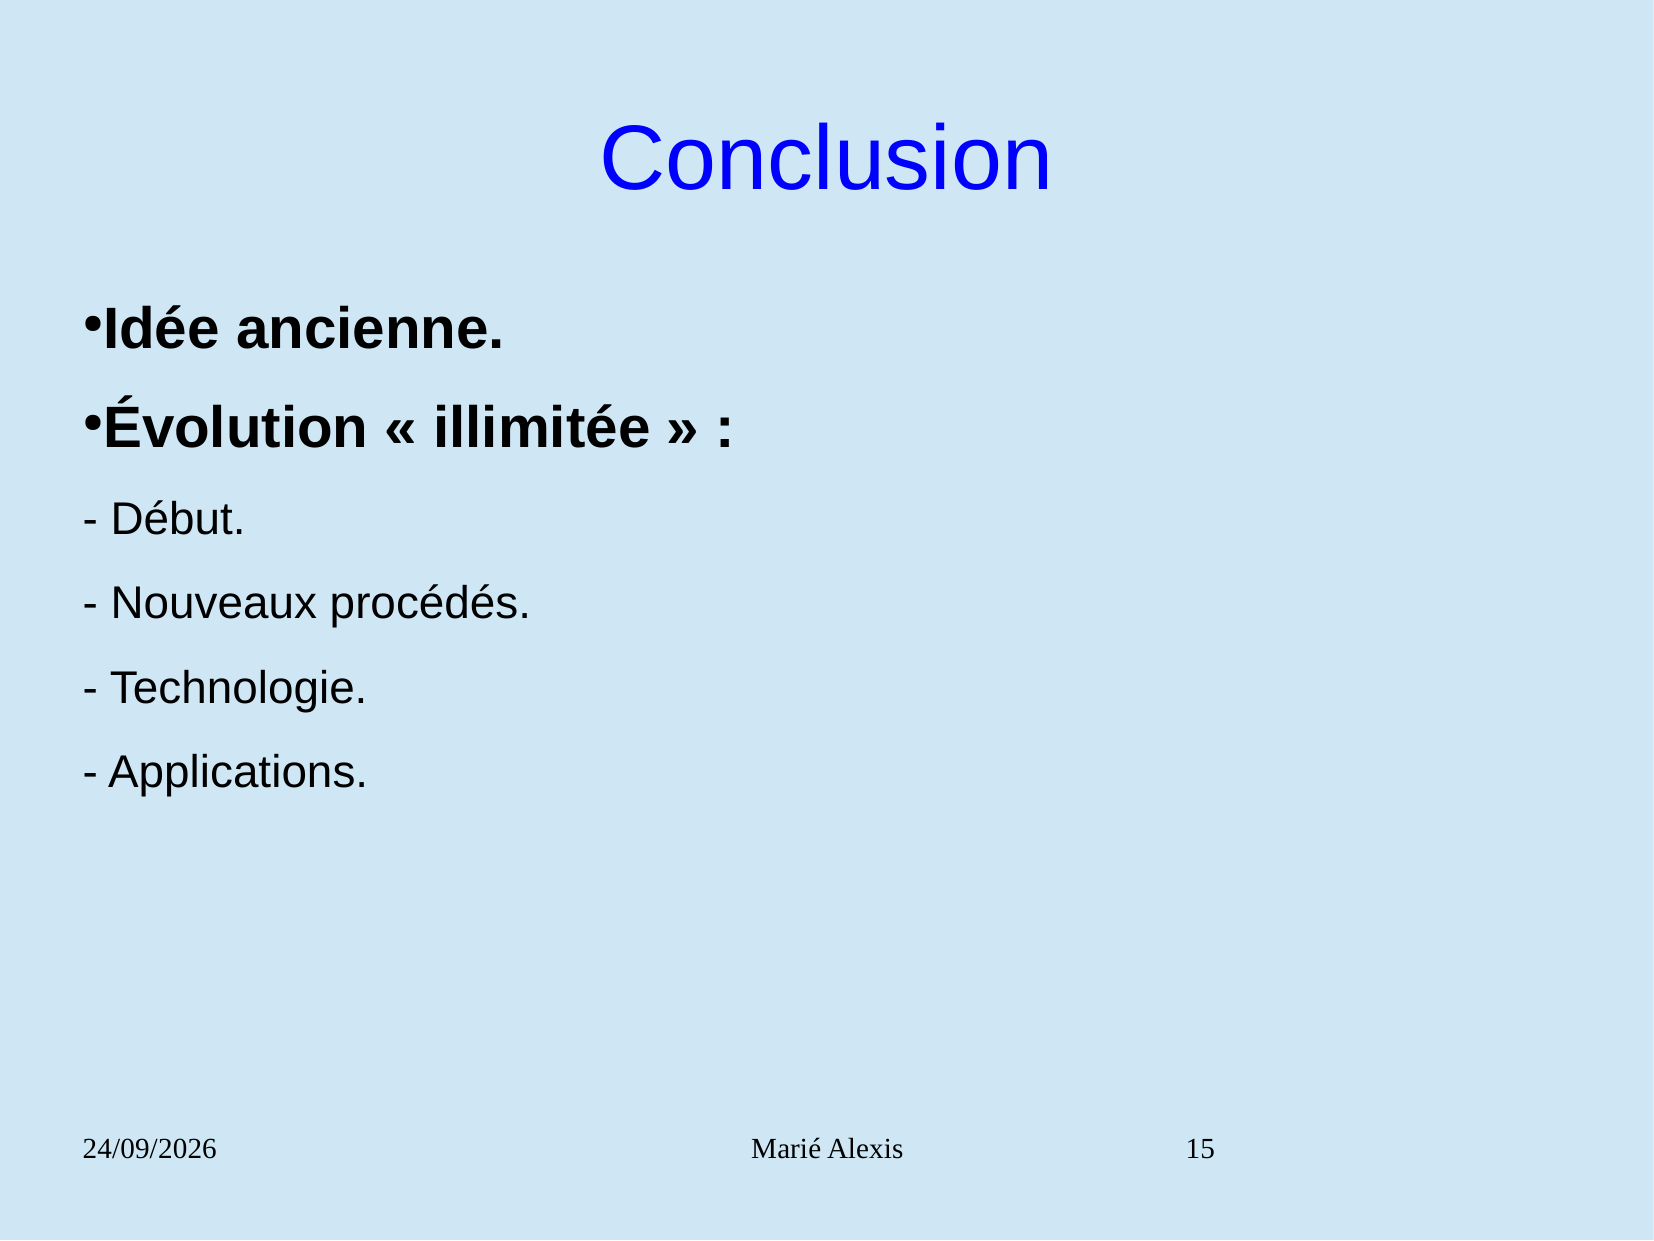

# Conclusion
Idée ancienne.
Évolution « illimitée » :
- Début.
- Nouveaux procédés.
- Technologie.
- Applications.
Marié Alexis